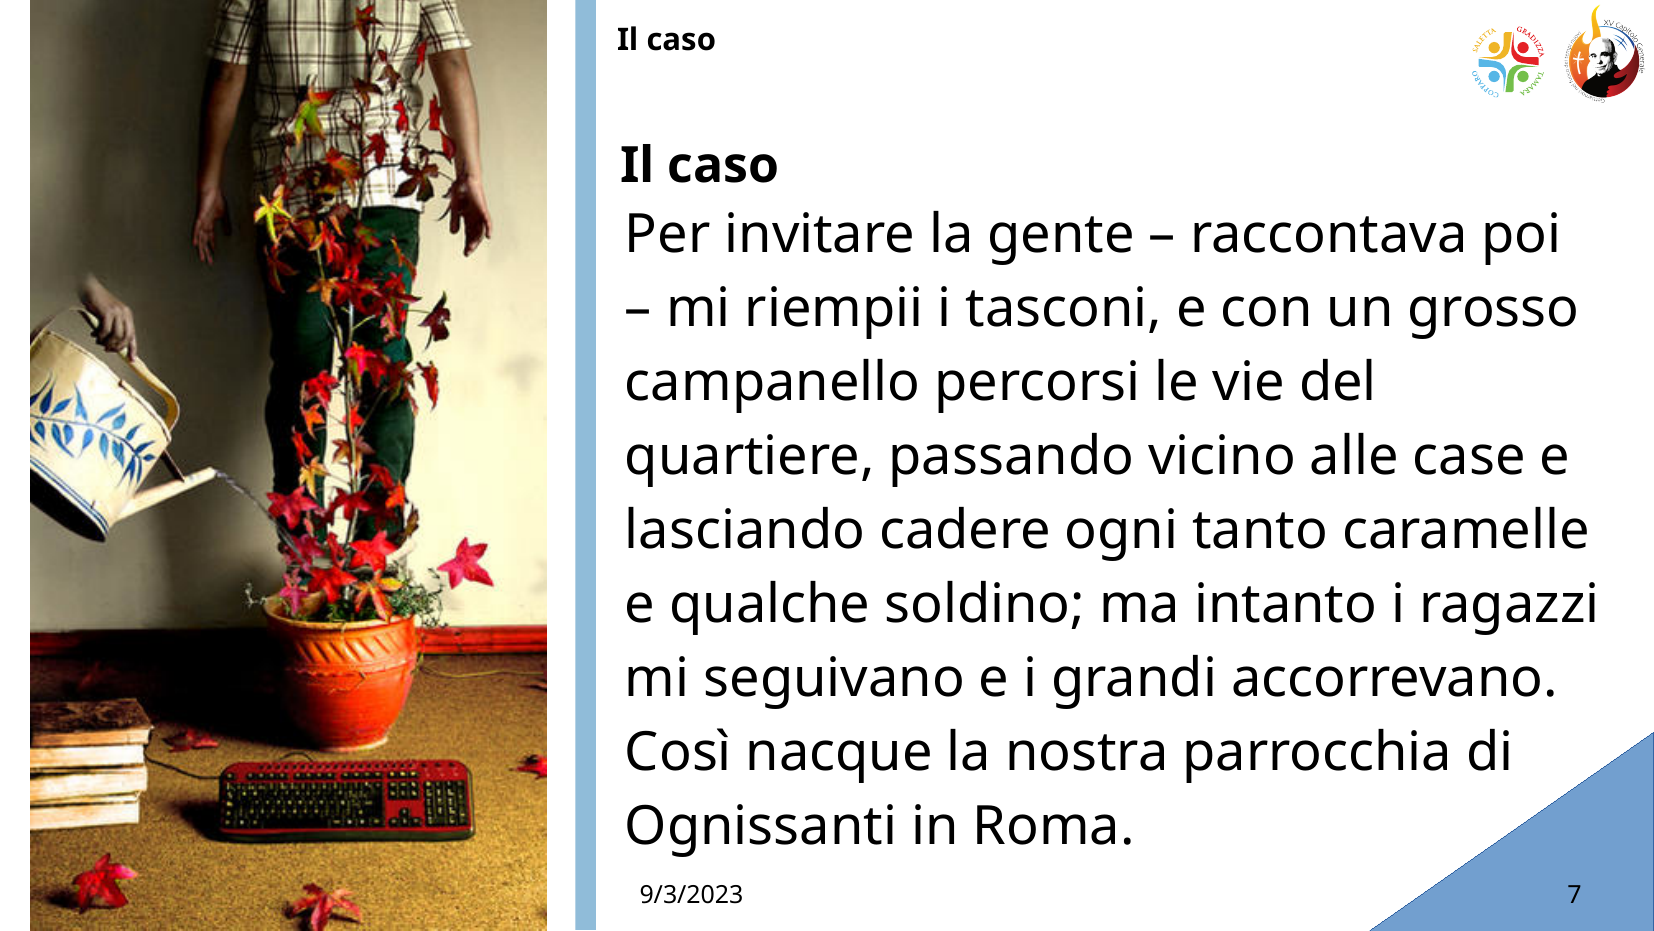

Il caso
Il caso
# Per invitare la gente – raccontava poi – mi riempii i tasconi, e con un grosso campanello percorsi le vie del quartiere, passando vicino alle case e lasciando cadere ogni tanto caramelle e qualche soldino; ma intanto i ragazzi mi seguivano e i grandi accorrevano. Così nacque la nostra parrocchia di Ognissanti in Roma.